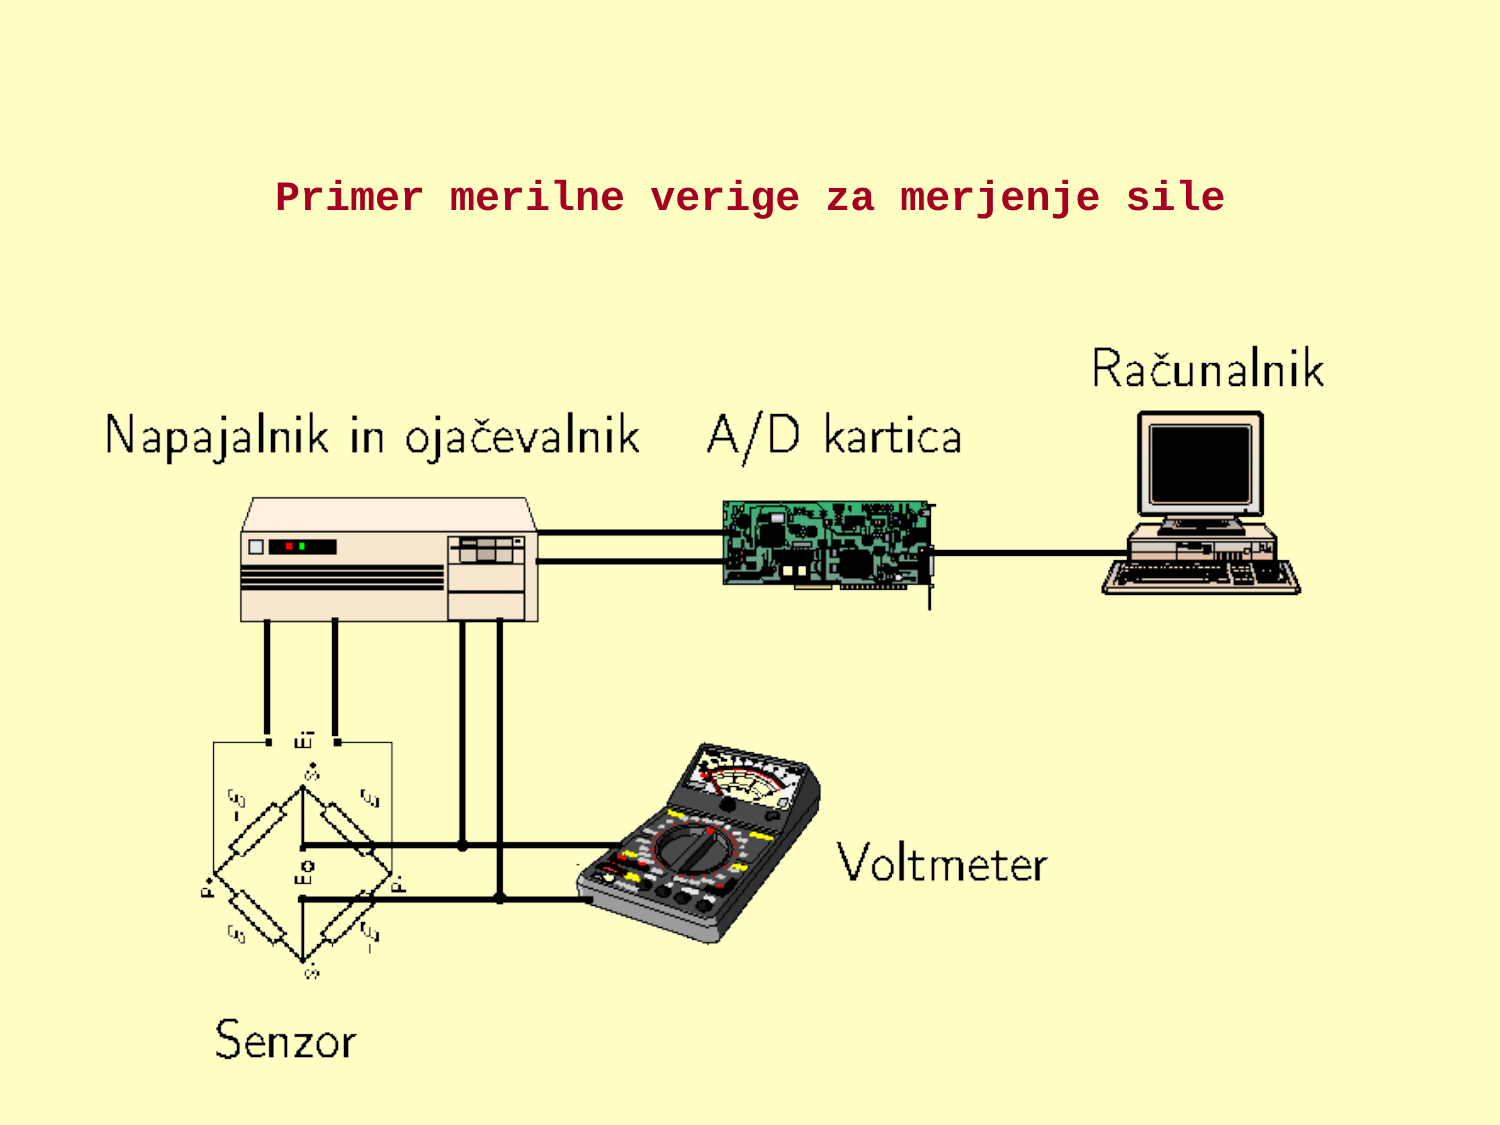

# Primer merilne verige za merjenje sile